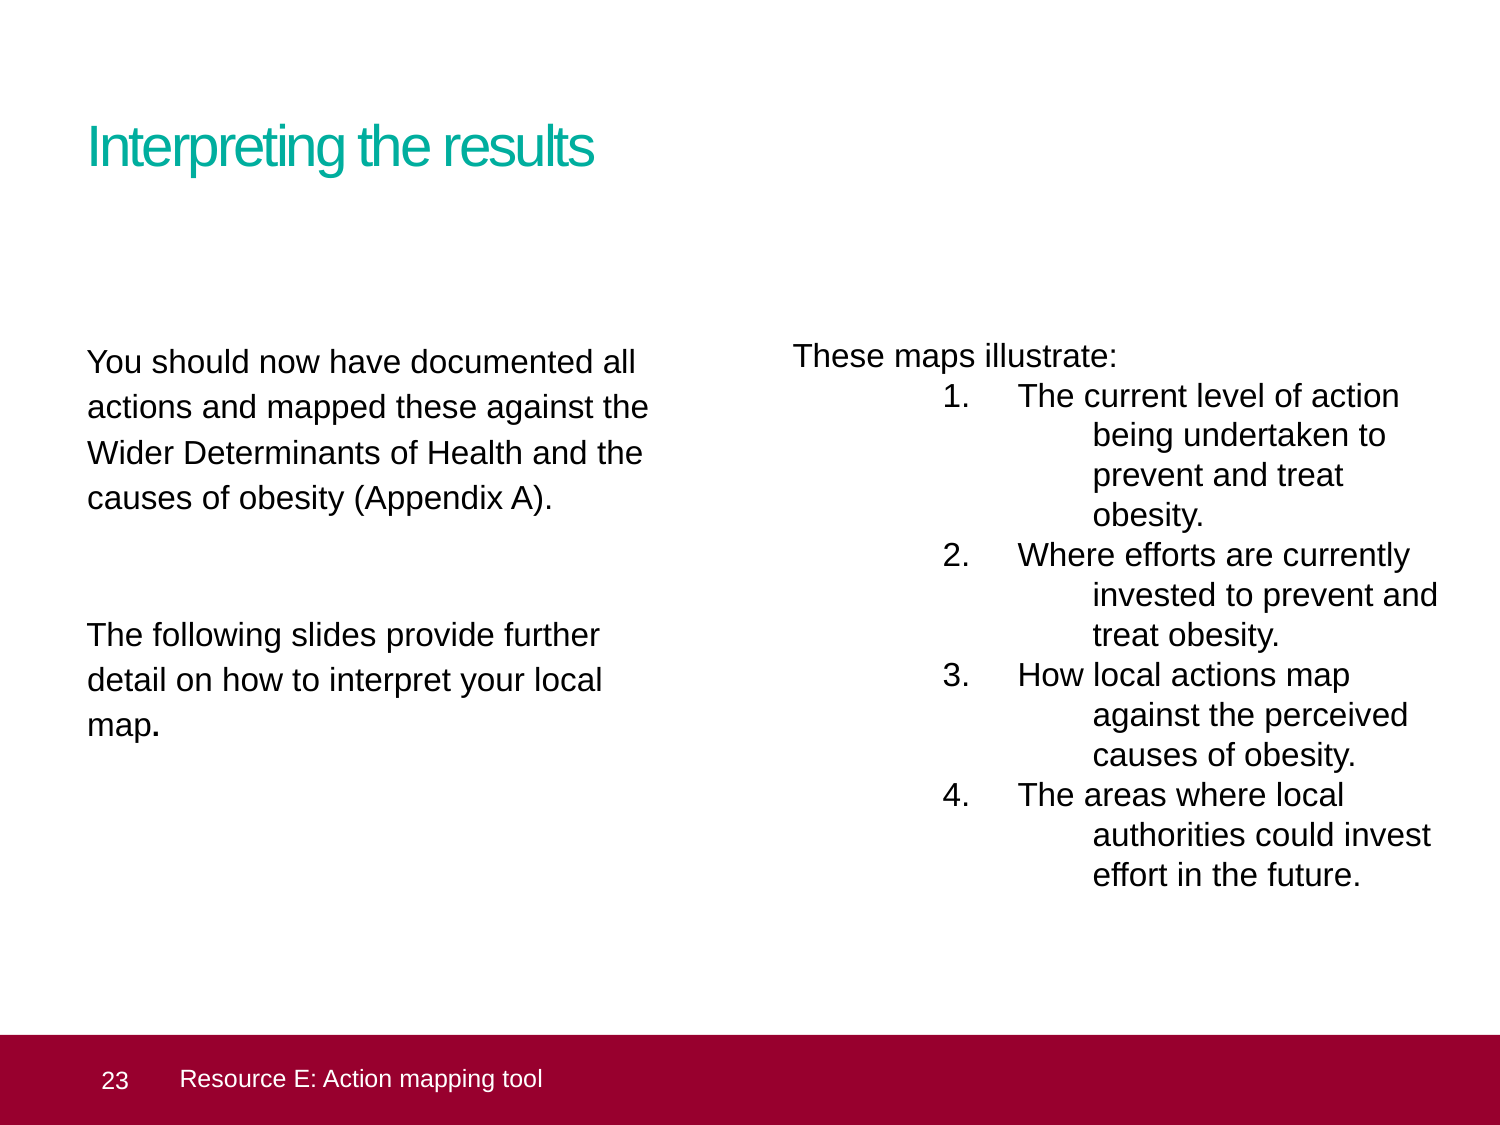

# Interpreting the results
These maps illustrate:
The current level of action being undertaken to prevent and treat obesity.
Where efforts are currently invested to prevent and treat obesity.
How local actions map against the perceived causes of obesity.
The areas where local authorities could invest effort in the future.
You should now have documented all actions and mapped these against the Wider Determinants of Health and the causes of obesity (Appendix A).
The following slides provide further detail on how to interpret your local map.
Resource E: Action mapping tool
 22